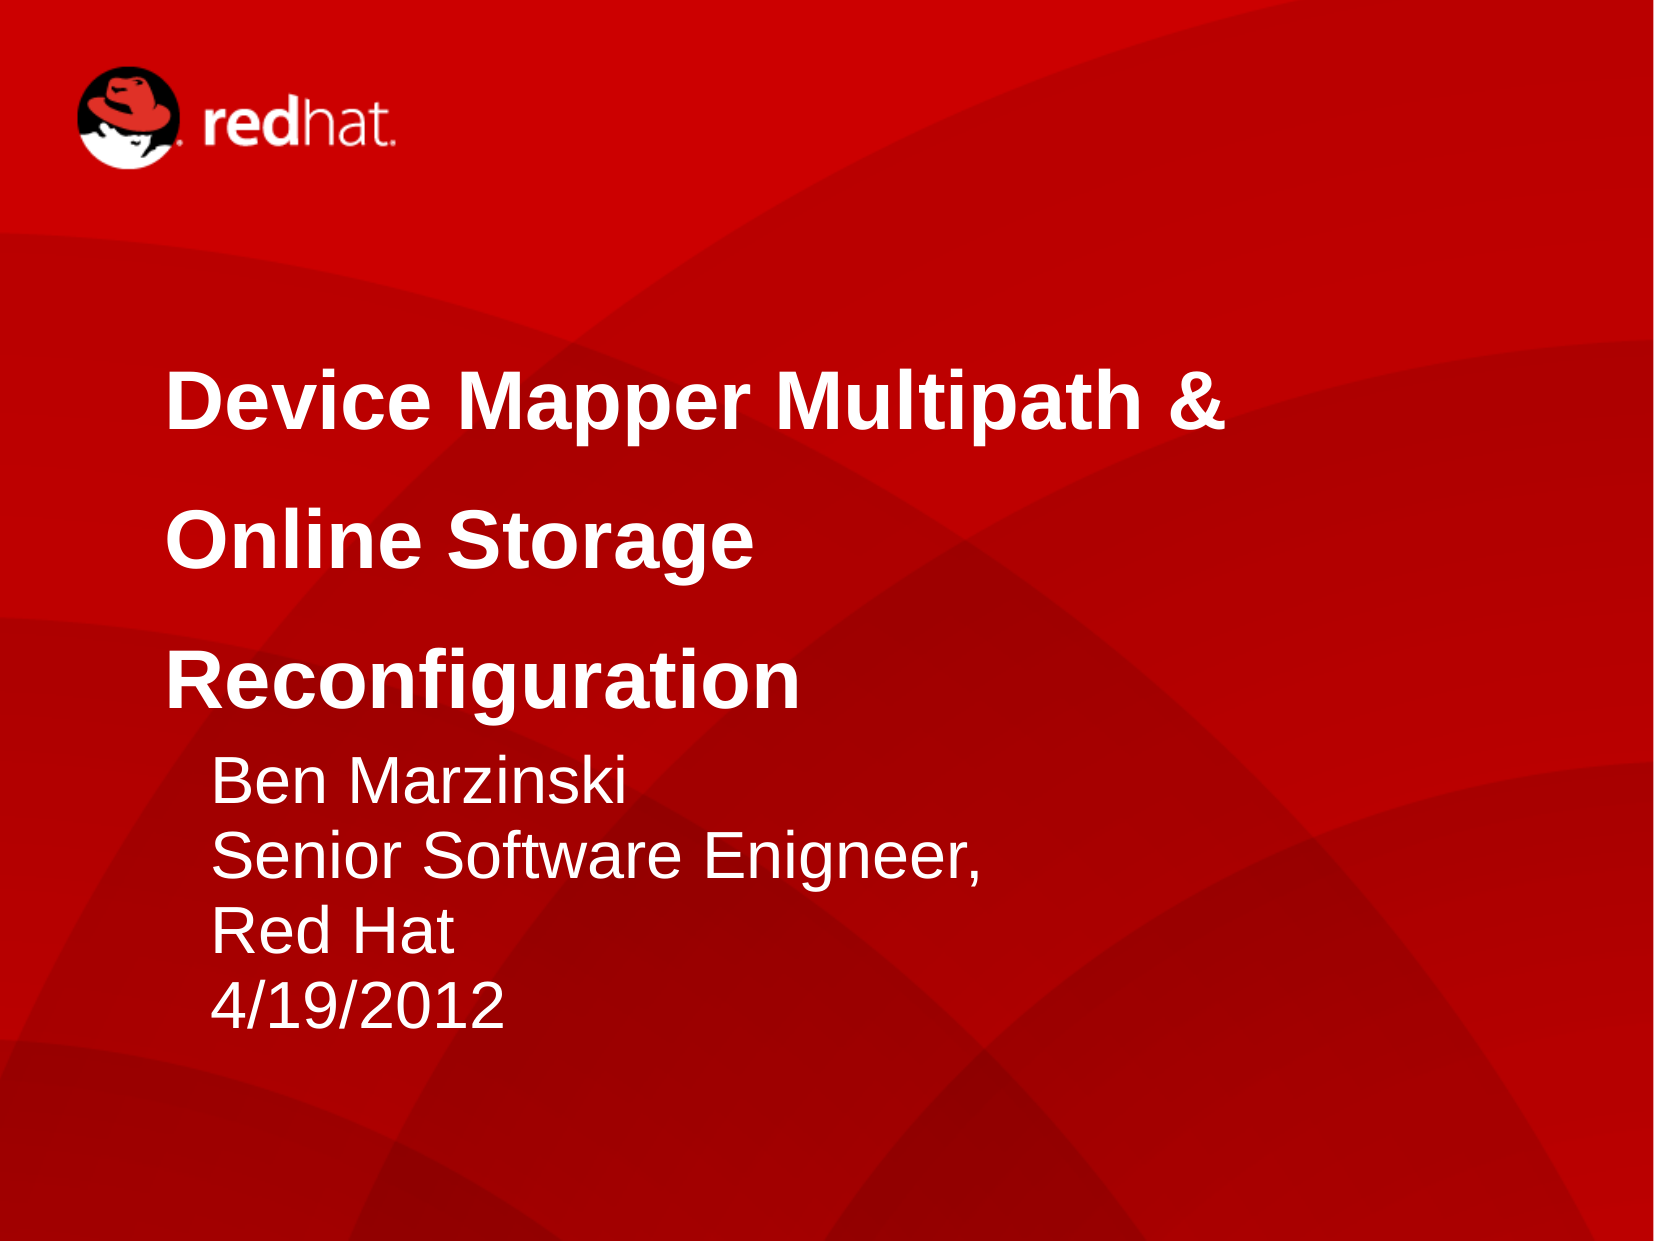

Device Mapper Multipath & Online Storage Reconfiguration
Ben Marzinski
Senior Software Enigneer, Red Hat
4/19/2012